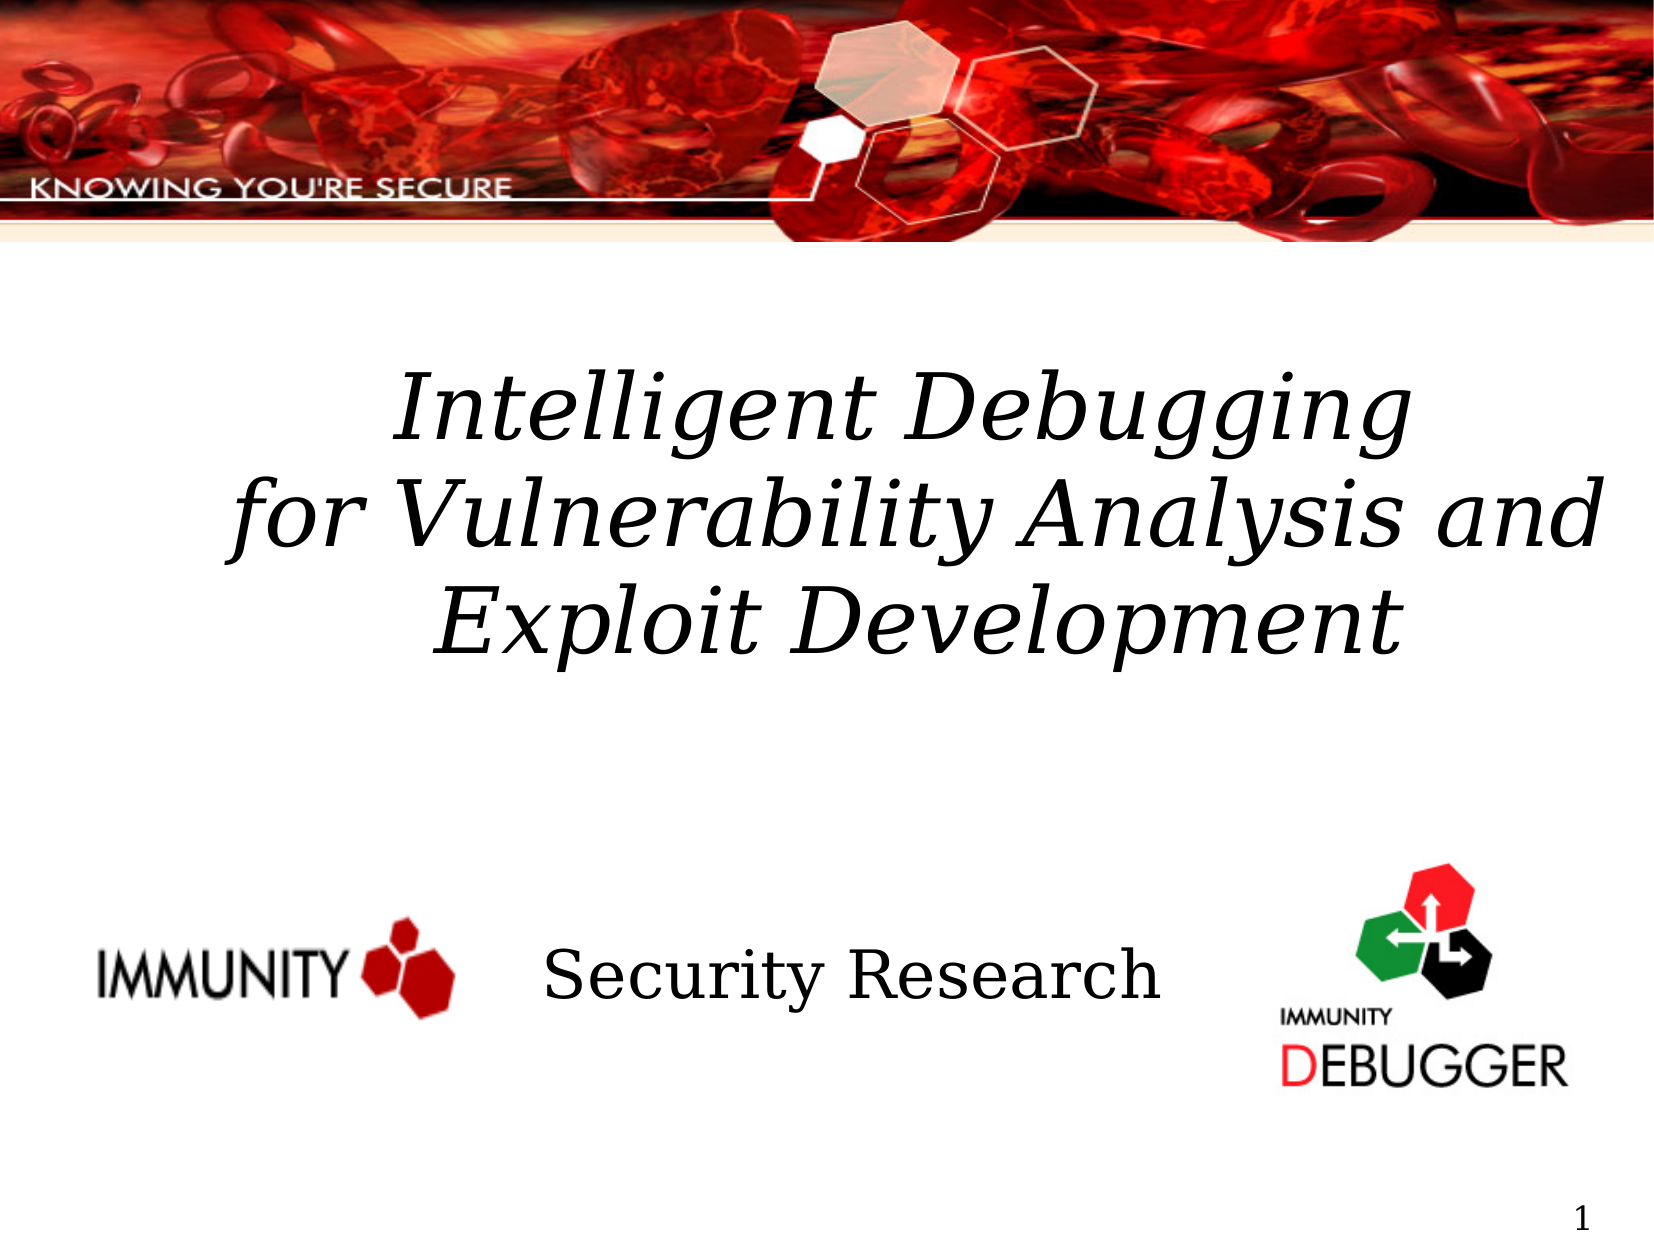

# Intelligent Debugging for Vulnerability Analysis and Exploit Development
Security Research